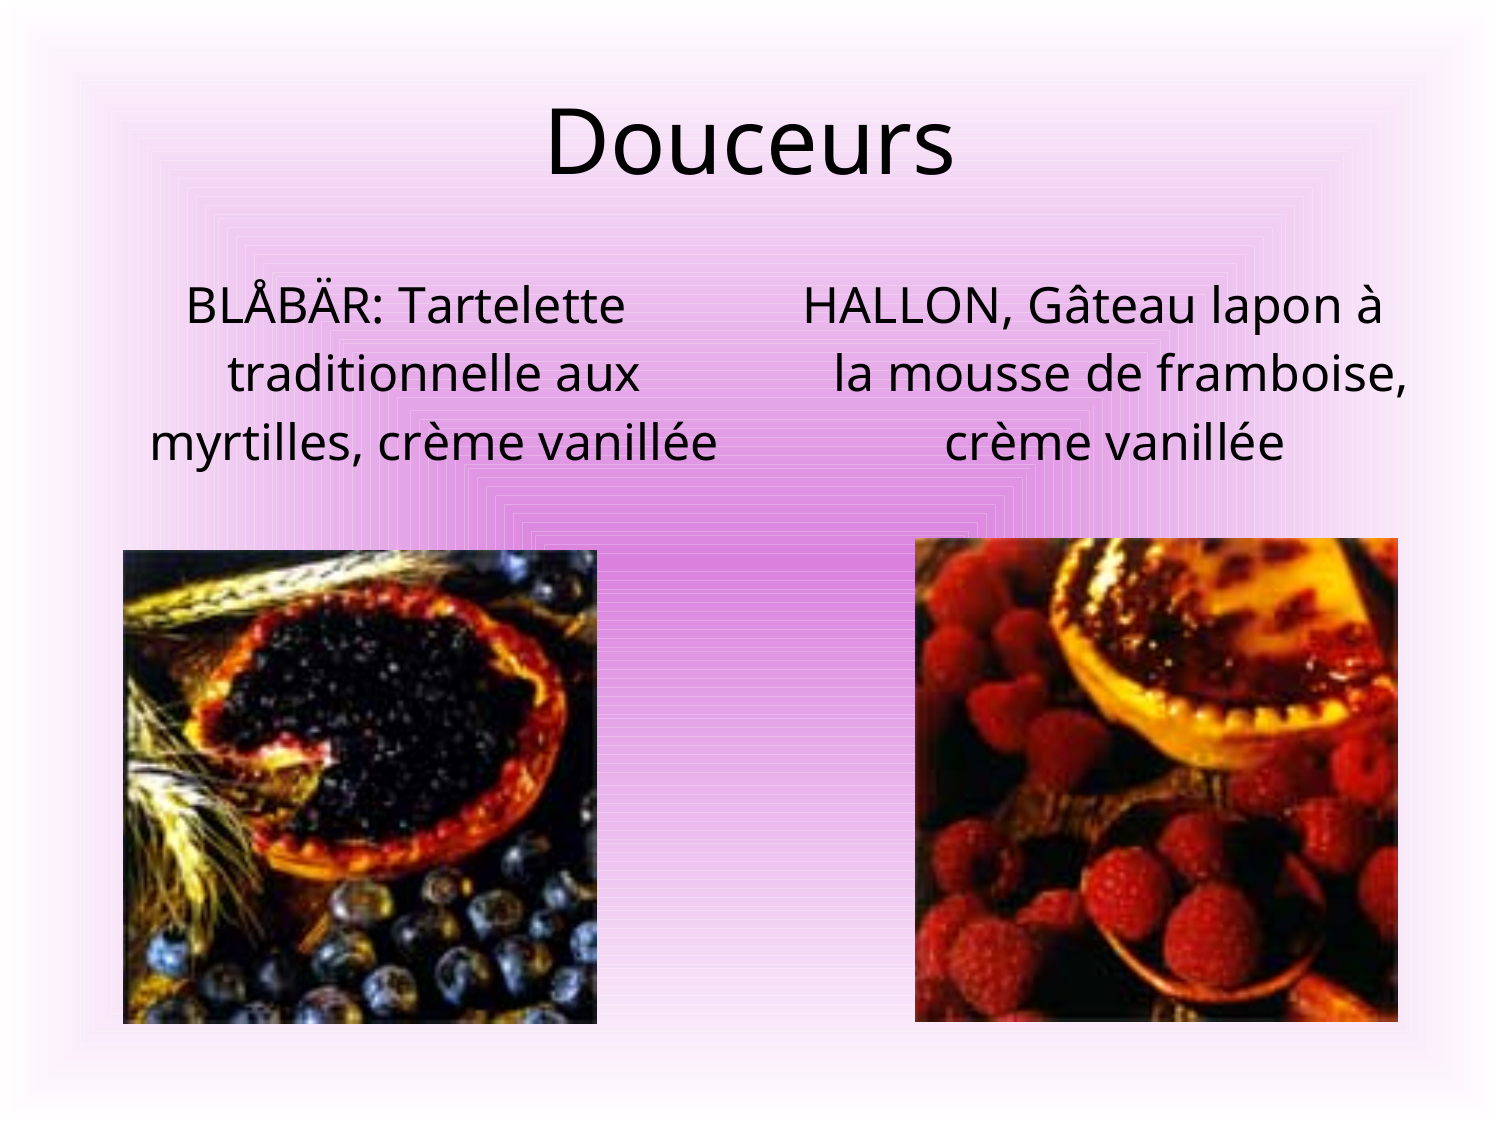

# Douceurs
BLÅBÄR: Tartelette traditionnelle aux myrtilles, crème vanillée
HALLON, Gâteau lapon à la mousse de framboise, crème vanillée